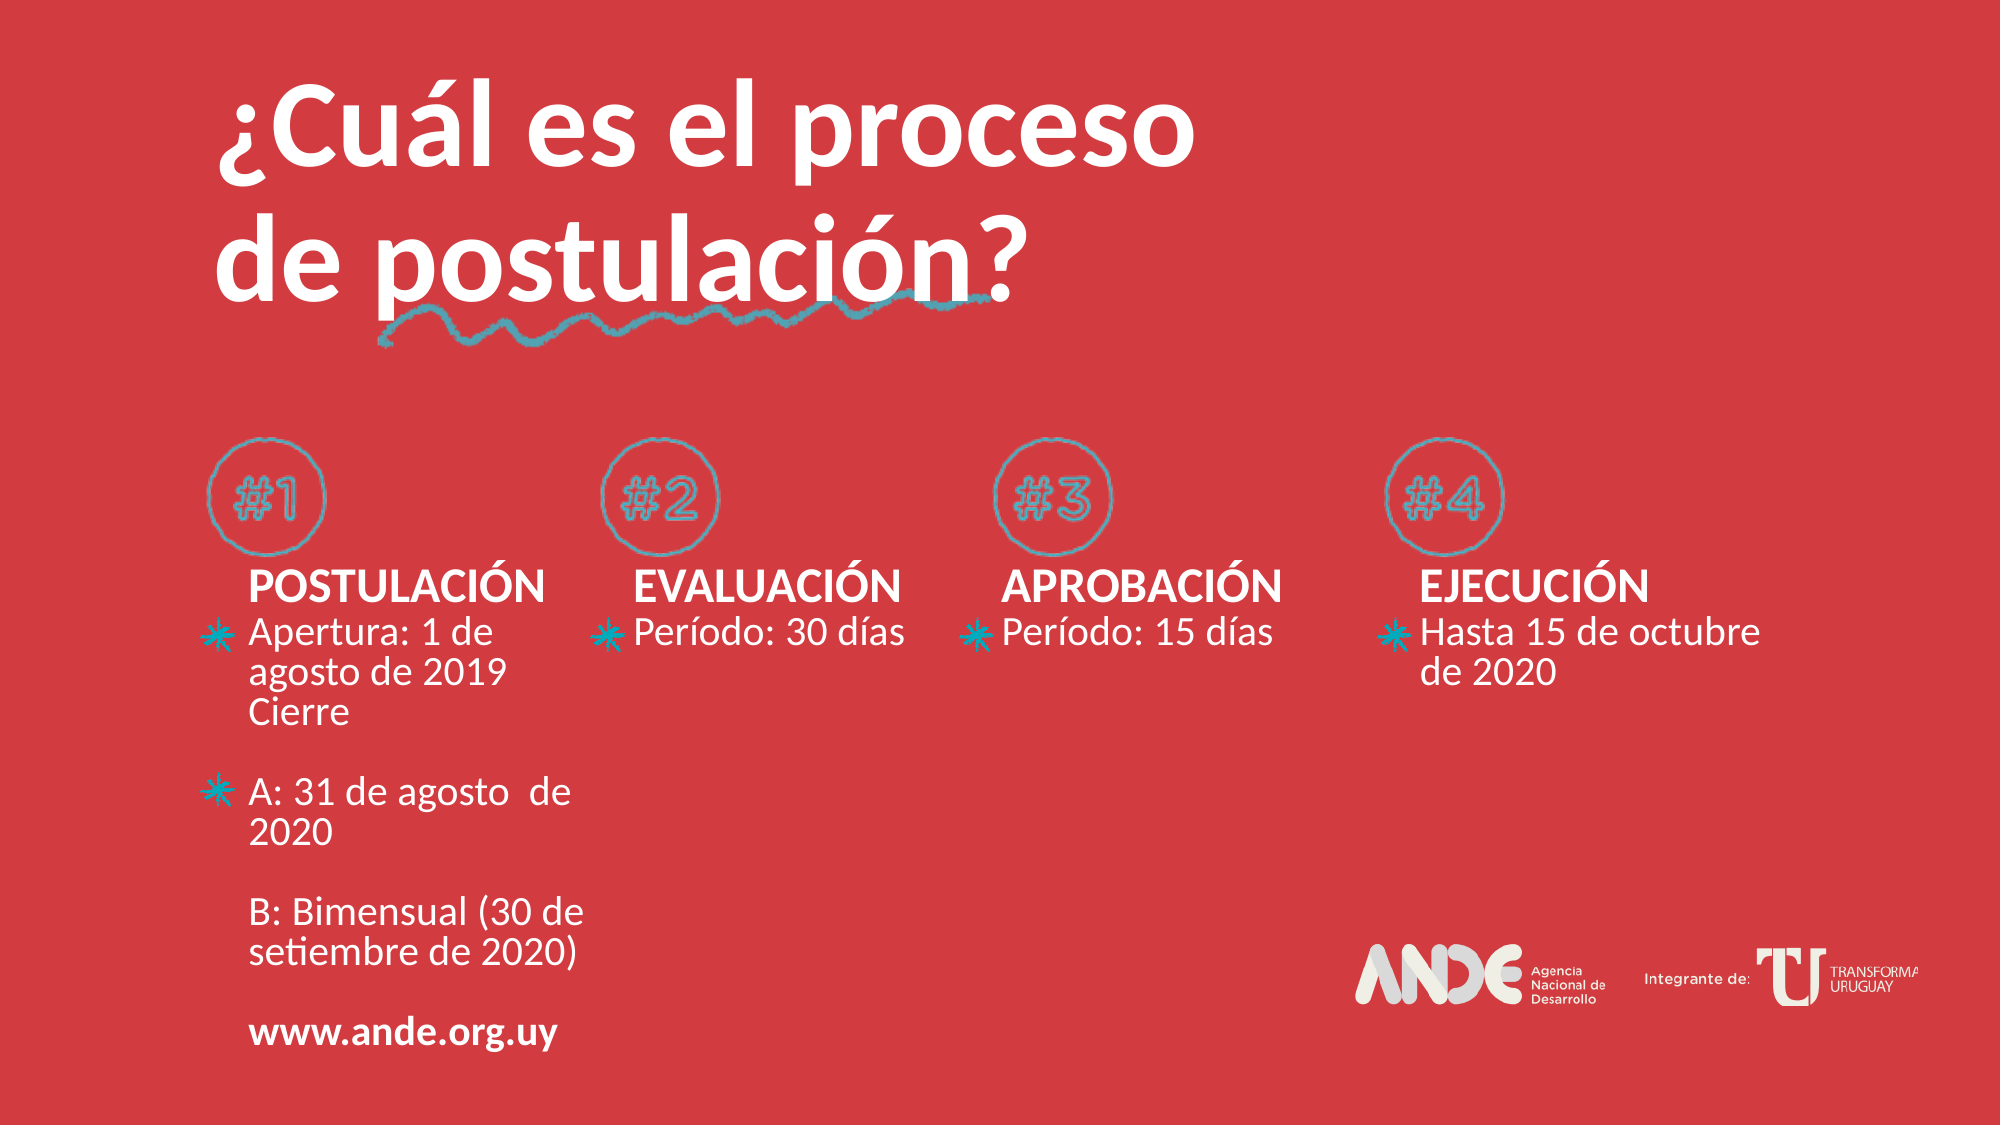

¿Cuál es el proceso de postulación?
POSTULACIÓN
Apertura: 1 de agosto de 2019 Cierre
A: 31 de agosto de 2020
B: Bimensual (30 de setiembre de 2020)
www.ande.org.uy
EVALUACIÓN
Período: 30 días
APROBACIÓN
Período: 15 días
EJECUCIÓN
Hasta 15 de octubre de 2020